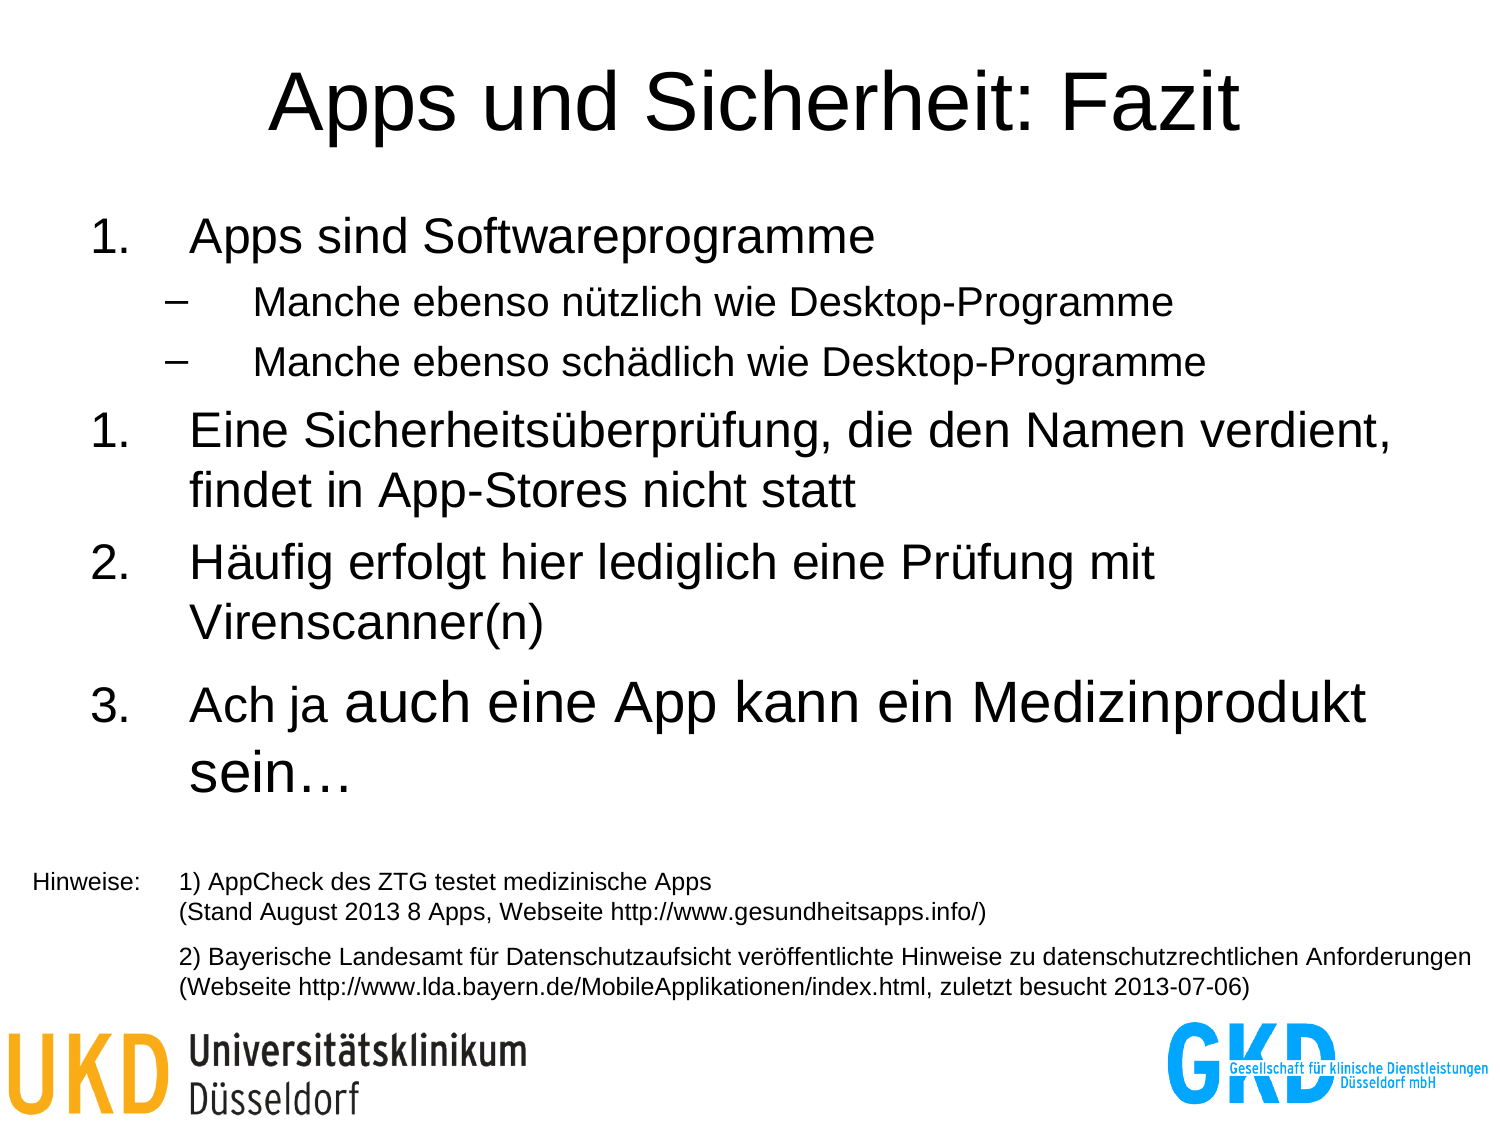

# Apps und Sicherheit: Fazit
Apps sind Softwareprogramme
Manche ebenso nützlich wie Desktop-Programme
Manche ebenso schädlich wie Desktop-Programme
Eine Sicherheitsüberprüfung, die den Namen verdient, findet in App-Stores nicht statt
Häufig erfolgt hier lediglich eine Prüfung mit Virenscanner(n)
Ach ja auch eine App kann ein Medizinprodukt sein…
Hinweise:	1) AppCheck des ZTG testet medizinische Apps
(Stand August 2013 8 Apps, Webseite http://www.gesundheitsapps.info/)
	2) Bayerische Landesamt für Datenschutzaufsicht veröffentlichte Hinweise zu datenschutzrechtlichen Anforderungen
(Webseite http://www.lda.bayern.de/MobileApplikationen/index.html, zuletzt besucht 2013-07-06)